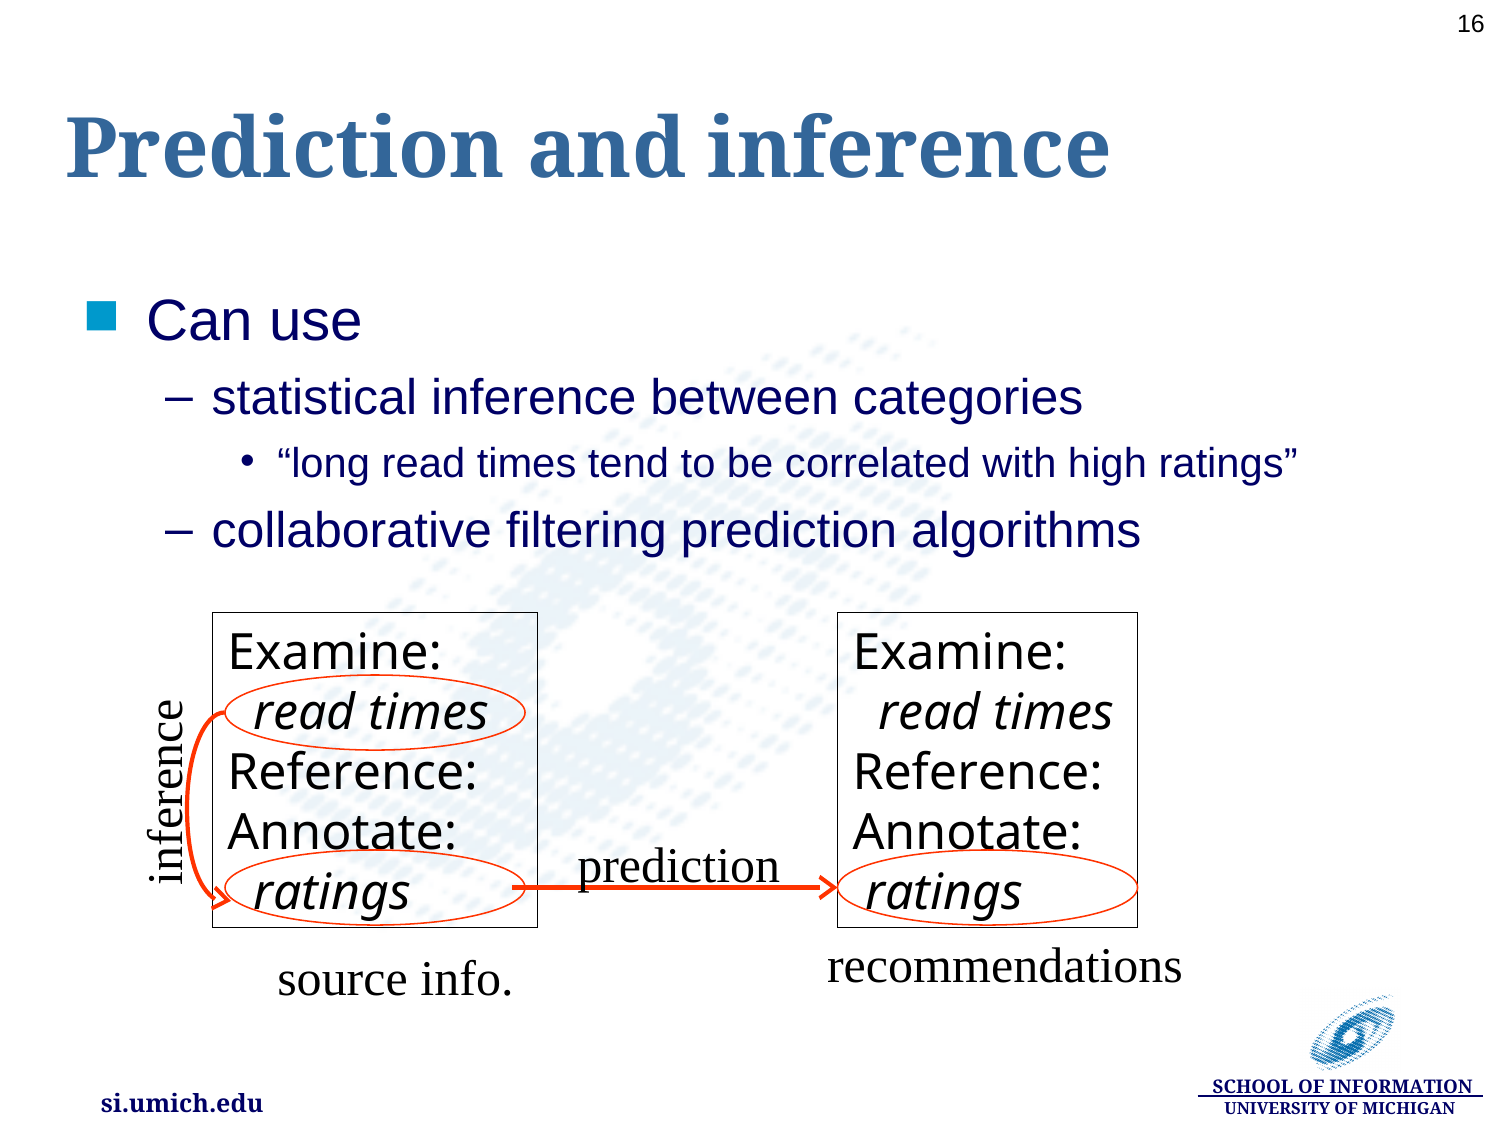

# Prediction and inference
Can use
statistical inference between categories
“long read times tend to be correlated with high ratings”
collaborative filtering prediction algorithms
Examine:
 read times
Reference:
Annotate:
 ratings
Examine:
 read times
Reference:
Annotate:
 ratings
inference
prediction
recommendations
source info.